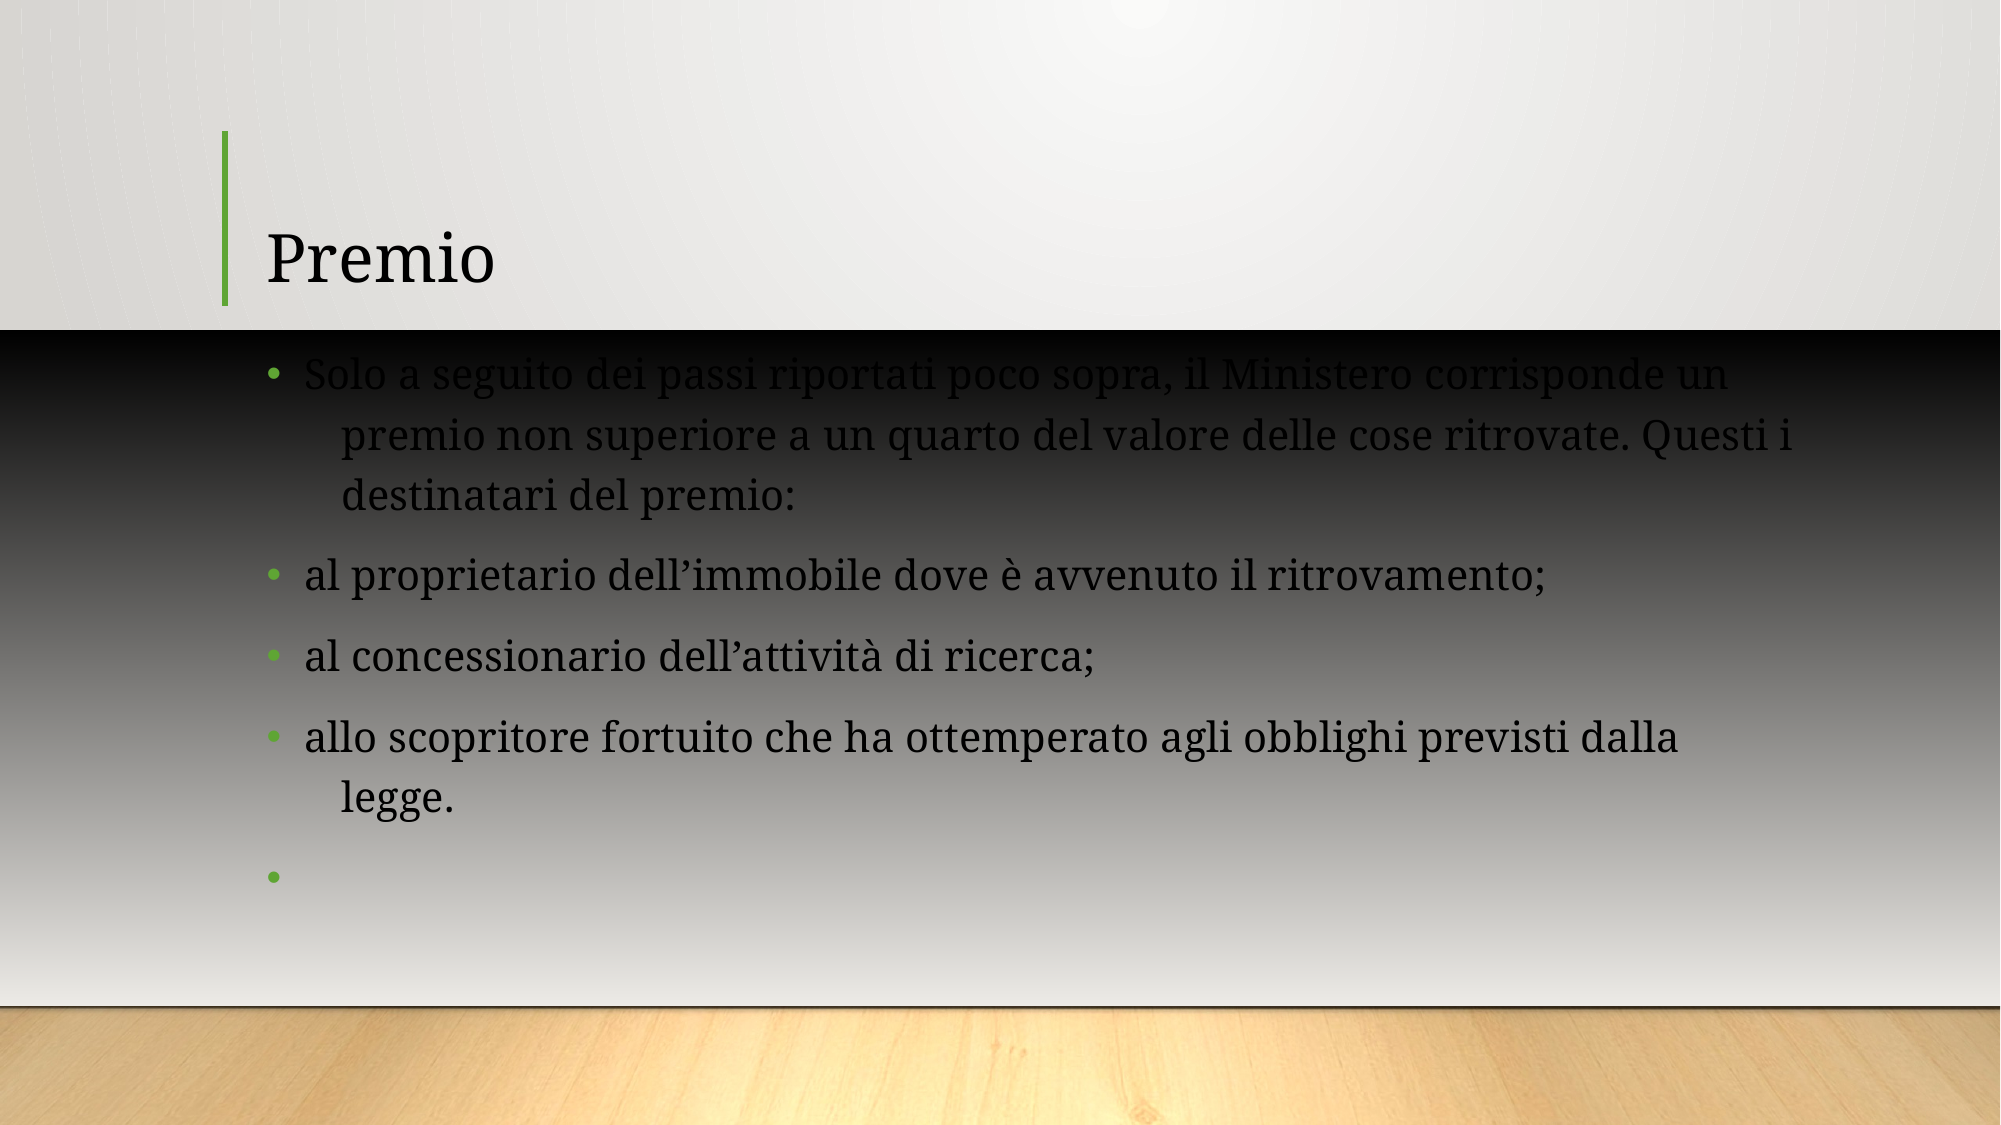

# Premio
Solo a seguito dei passi riportati poco sopra, il Ministero corrisponde un premio non superiore a un quarto del valore delle cose ritrovate. Questi i destinatari del premio:
al proprietario dell’immobile dove è avvenuto il ritrovamento;
al concessionario dell’attività di ricerca;
allo scopritore fortuito che ha ottemperato agli obblighi previsti dalla legge.